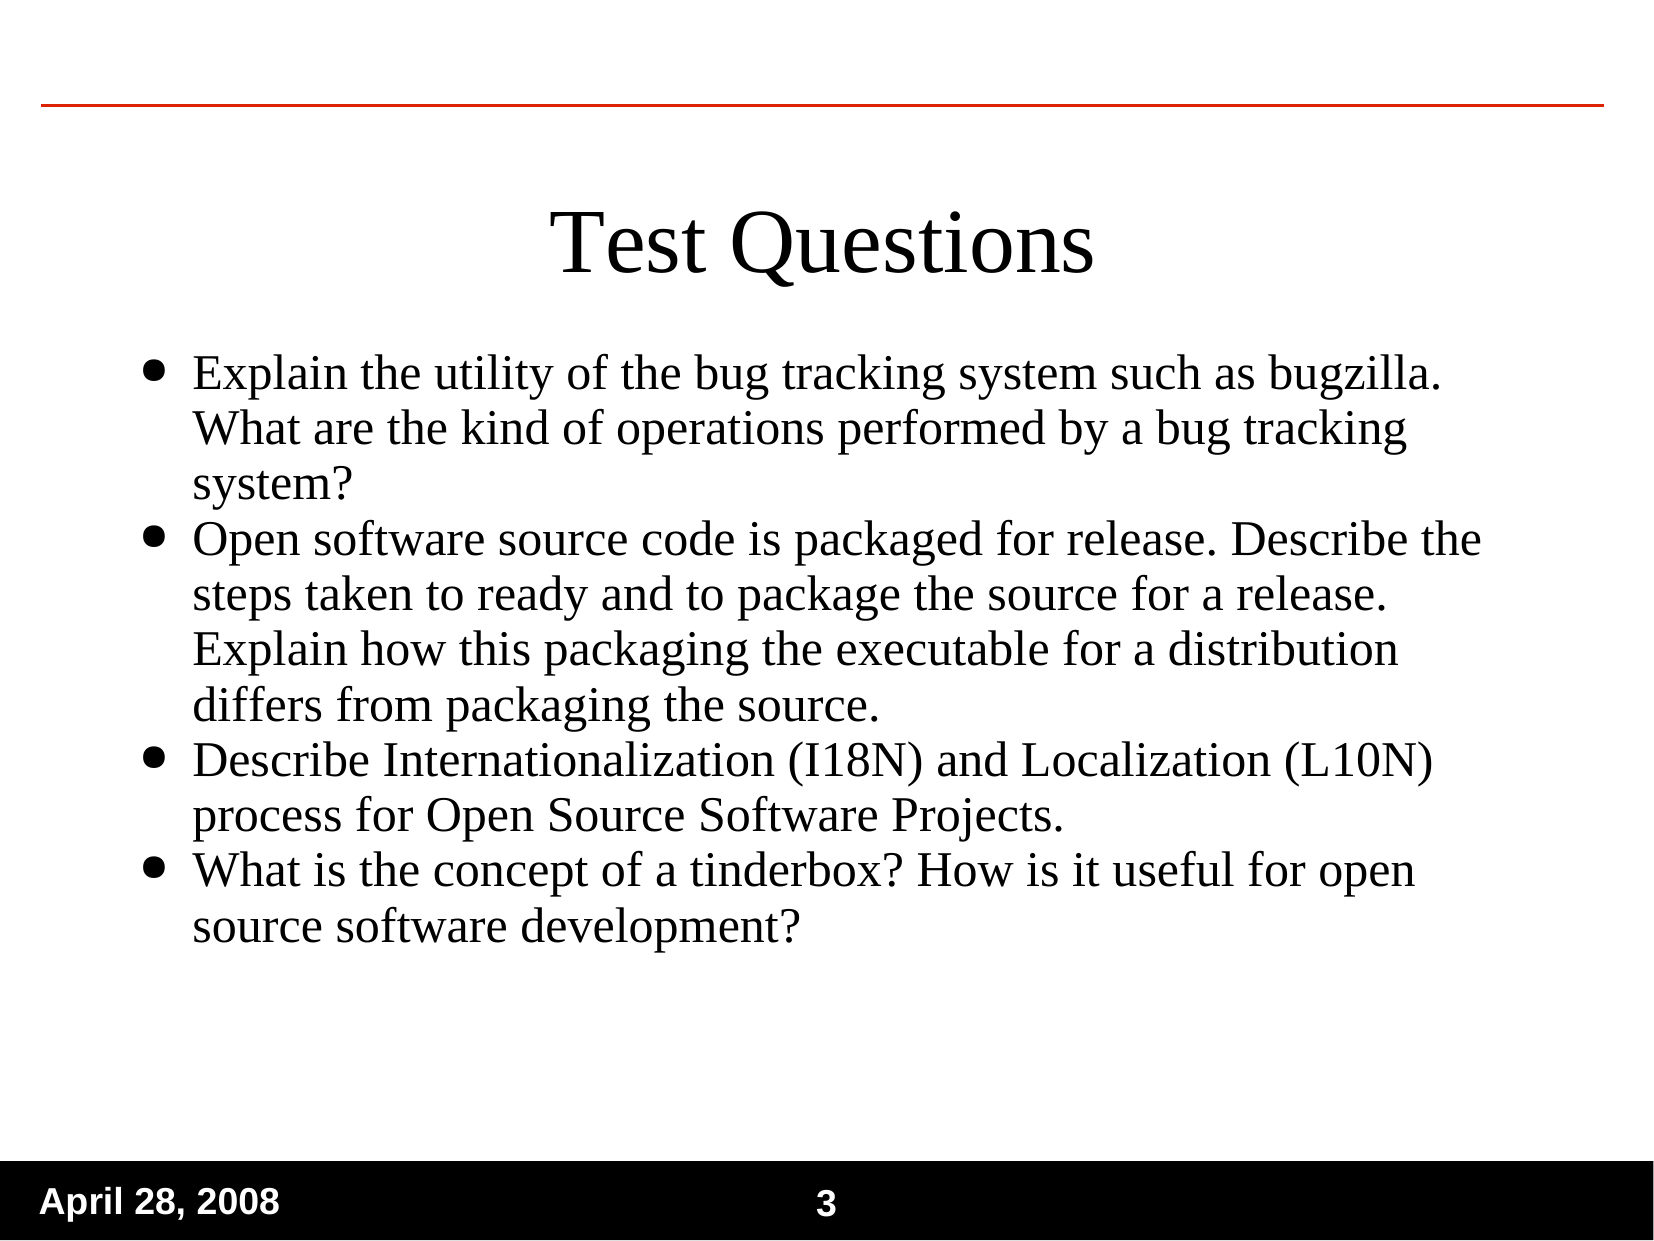

# Test Questions
Explain the utility of the bug tracking system such as bugzilla. What are the kind of operations performed by a bug tracking system?
Open software source code is packaged for release. Describe the steps taken to ready and to package the source for a release. Explain how this packaging the executable for a distribution differs from packaging the source.
Describe Internationalization (I18N) and Localization (L10N) process for Open Source Software Projects.
What is the concept of a tinderbox? How is it useful for open source software development?